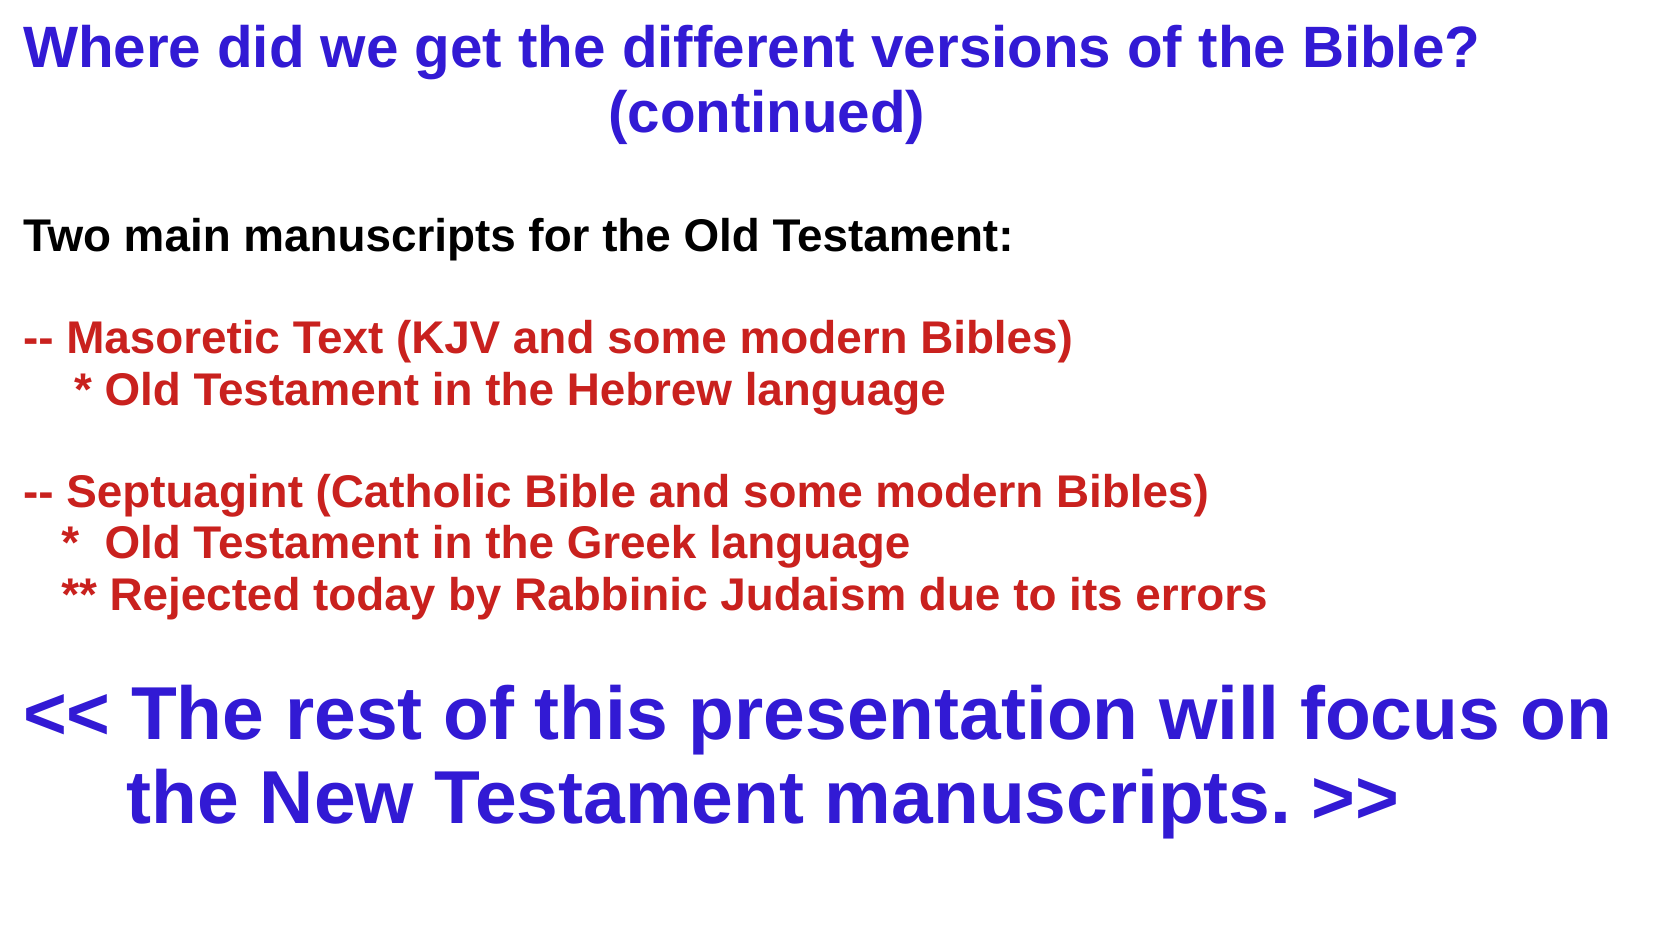

Where did we get the different versions of the Bible?
 (continued)
Two main manuscripts for the Old Testament:
-- Masoretic Text (KJV and some modern Bibles)
 * Old Testament in the Hebrew language
-- Septuagint (Catholic Bible and some modern Bibles)
 * Old Testament in the Greek language
 ** Rejected today by Rabbinic Judaism due to its errors
<< The rest of this presentation will focus on the New Testament manuscripts. >>